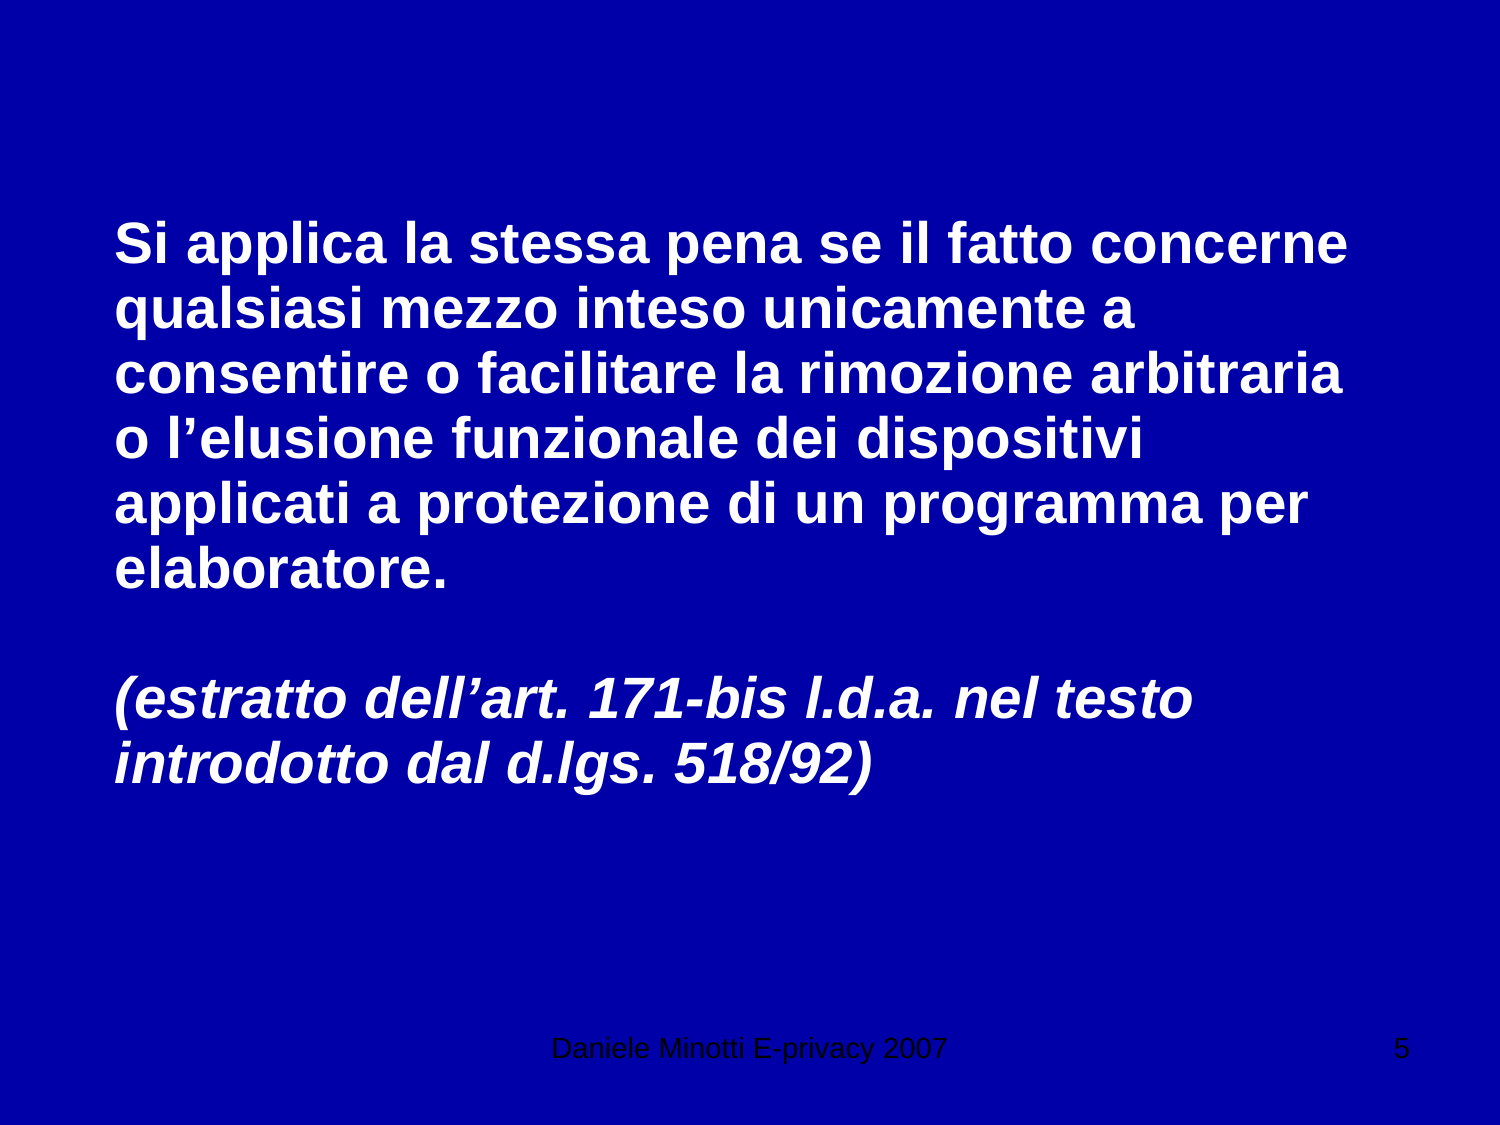

# Si applica la stessa pena se il fatto concerne qualsiasi mezzo inteso unicamente a consentire o facilitare la rimozione arbitraria o l’elusione funzionale dei dispositivi applicati a protezione di un programma per elaboratore. (estratto dell’art. 171-bis l.d.a. nel testo introdotto dal d.lgs. 518/92)
Daniele Minotti E-privacy 2007
5